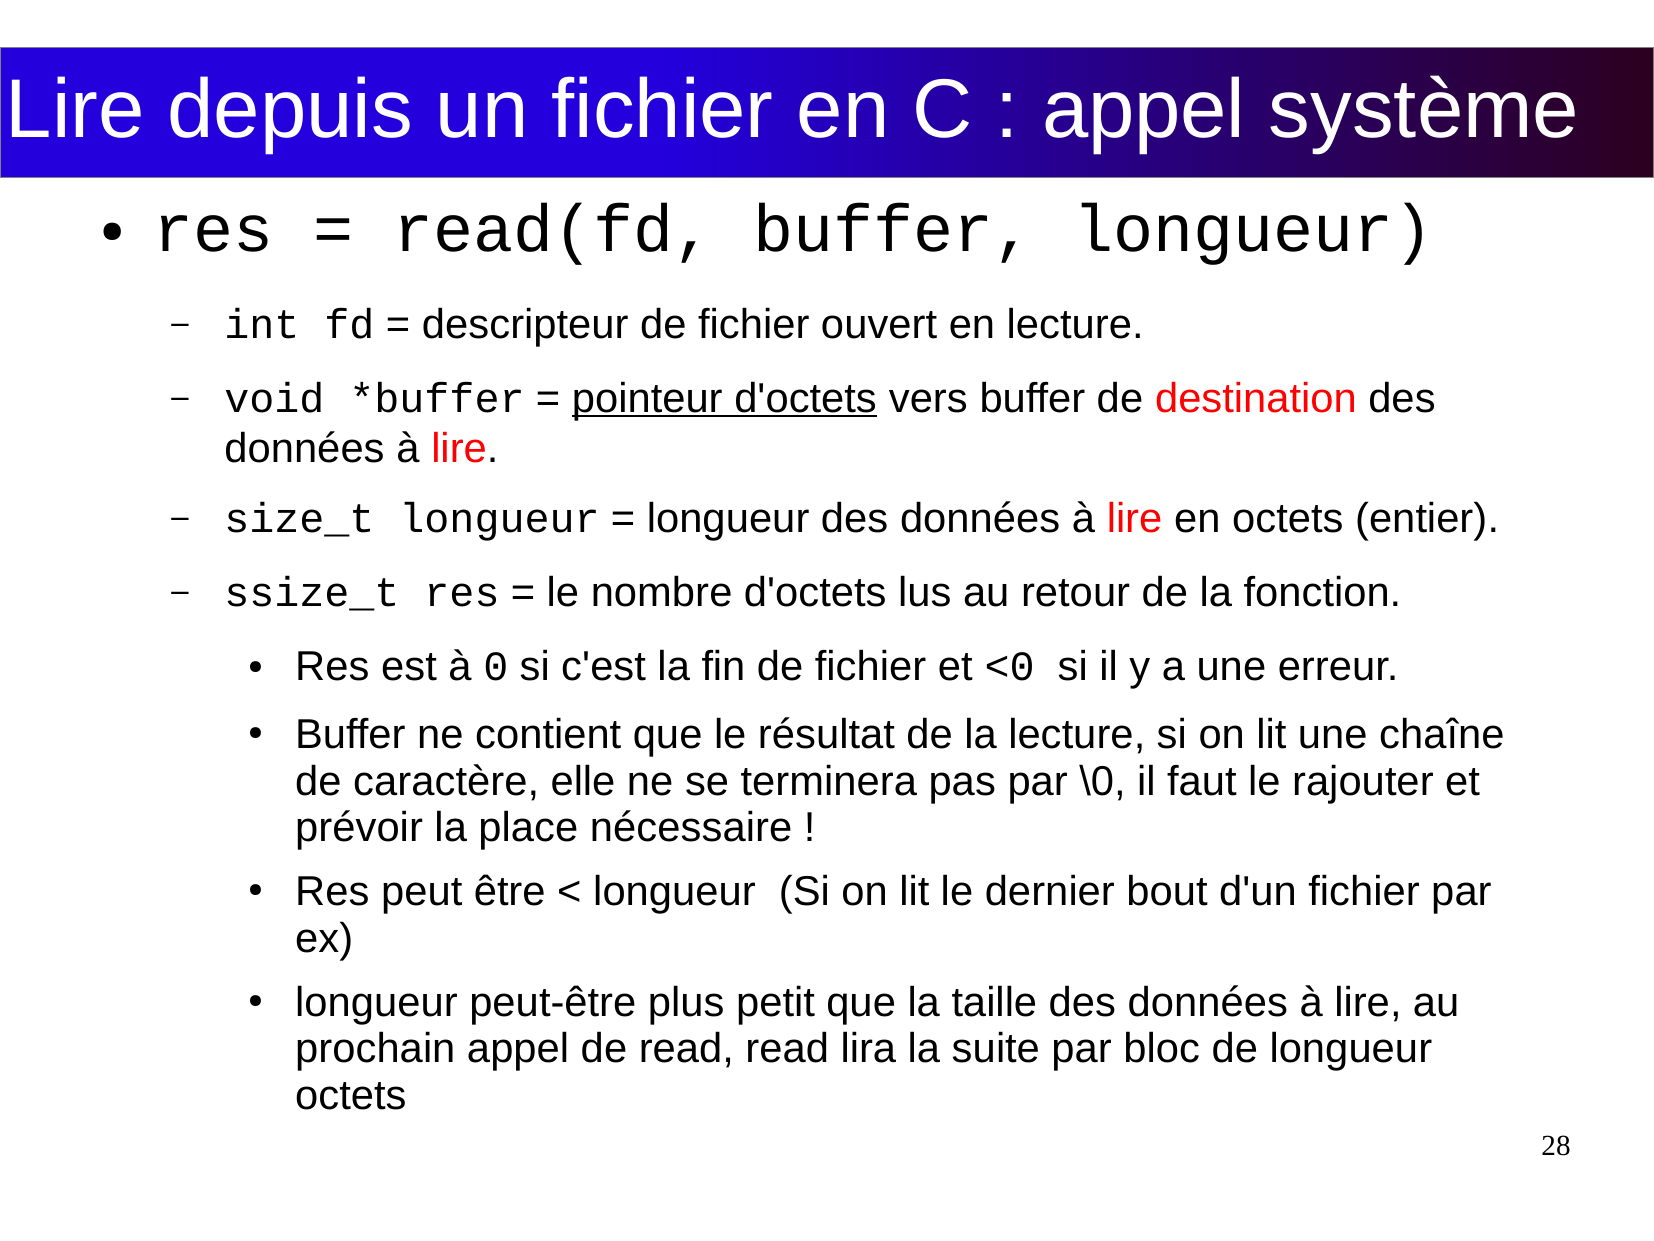

# Lire depuis un fichier en C : appel système
res = read(fd, buffer, longueur)
int fd = descripteur de fichier ouvert en lecture.
void *buffer = pointeur d'octets vers buffer de destination des données à lire.
size_t longueur = longueur des données à lire en octets (entier).
ssize_t res = le nombre d'octets lus au retour de la fonction.
Res est à 0 si c'est la fin de fichier et <0 si il y a une erreur.
Buffer ne contient que le résultat de la lecture, si on lit une chaîne de caractère, elle ne se terminera pas par \0, il faut le rajouter et prévoir la place nécessaire !
Res peut être < longueur  (Si on lit le dernier bout d'un fichier par ex)
longueur peut-être plus petit que la taille des données à lire, au prochain appel de read, read lira la suite par bloc de longueur octets
28